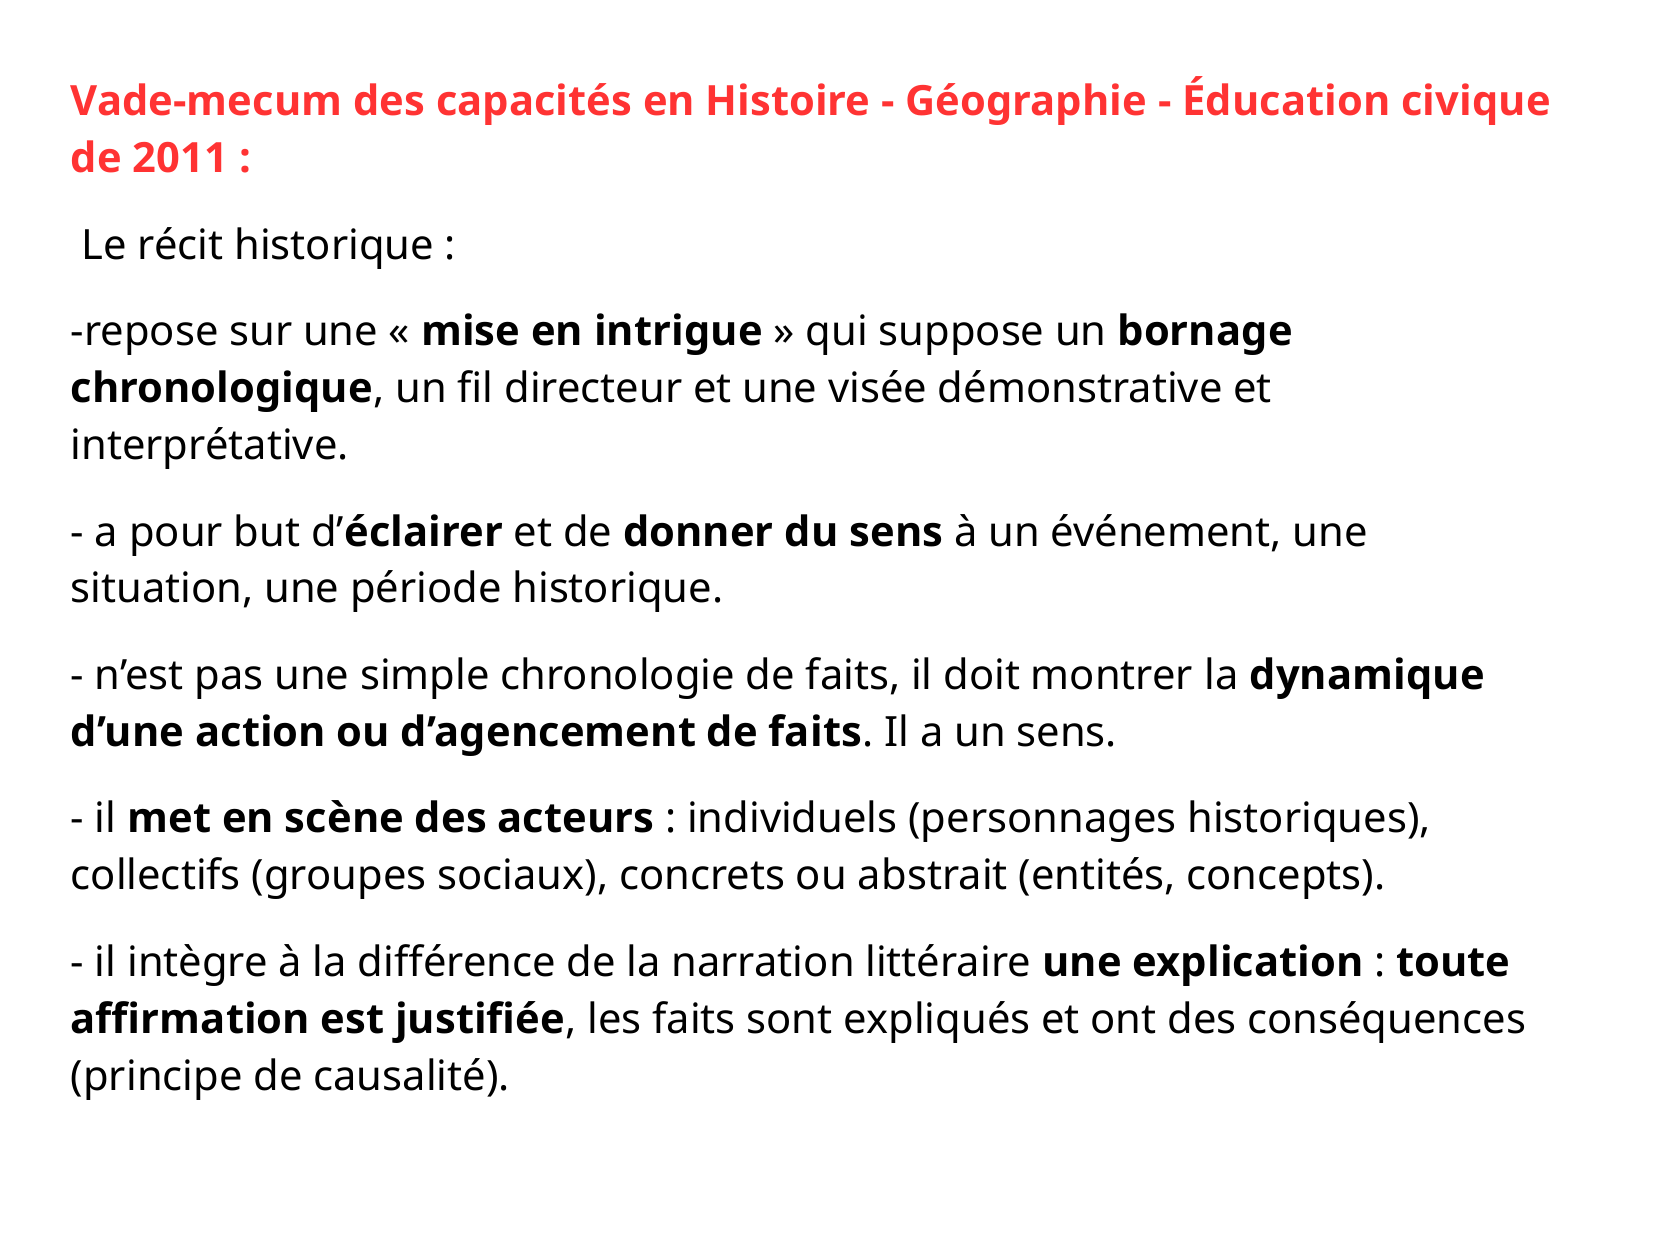

# Vade-mecum des capacités en Histoire - Géographie - Éducation civique de 2011 :
 Le récit historique :
-repose sur une « mise en intrigue » qui suppose un bornage chronologique, un fil directeur et une visée démonstrative et interprétative.
- a pour but d’éclairer et de donner du sens à un événement, une situation, une période historique.
- n’est pas une simple chronologie de faits, il doit montrer la dynamique d’une action ou d’agencement de faits. Il a un sens.
- il met en scène des acteurs : individuels (personnages historiques), collectifs (groupes sociaux), concrets ou abstrait (entités, concepts).
- il intègre à la différence de la narration littéraire une explication : toute affirmation est justifiée, les faits sont expliqués et ont des conséquences (principe de causalité).